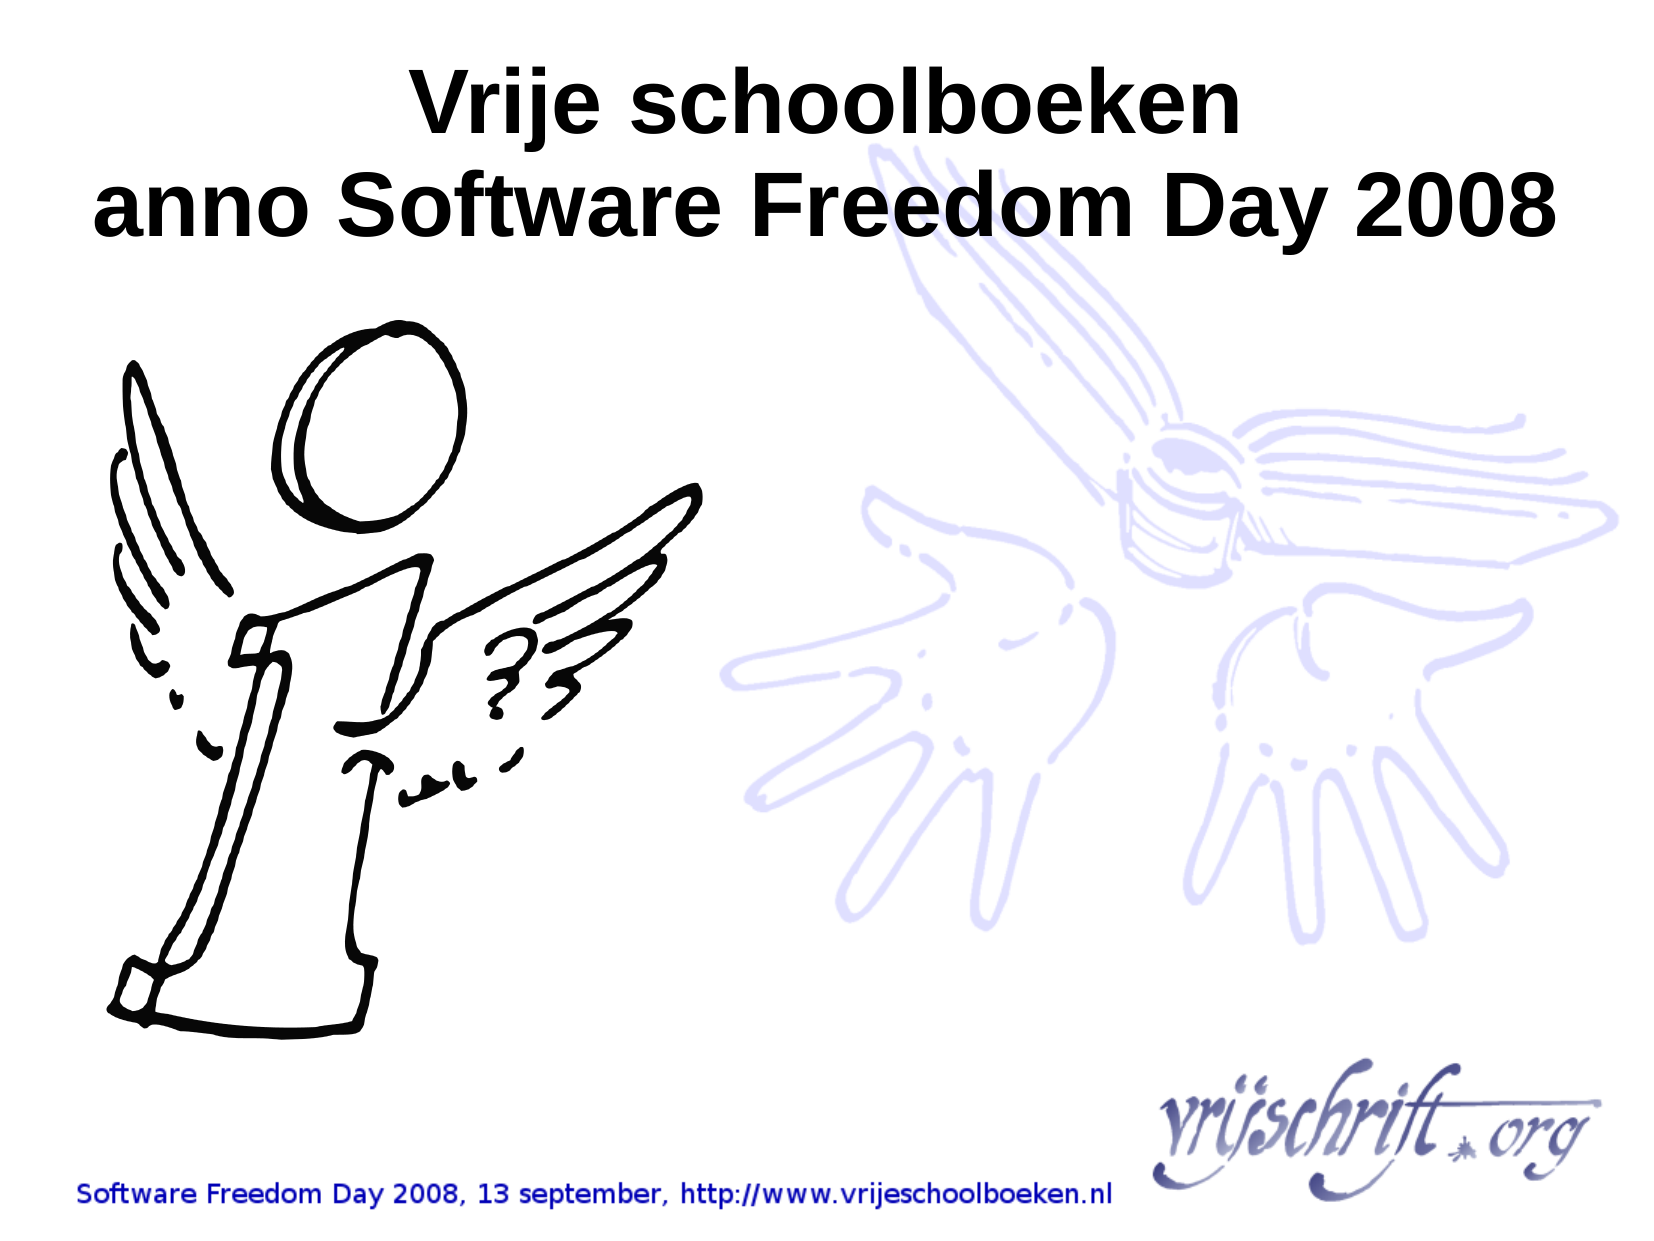

# Vrije schoolboeken anno Software Freedom Day 2008